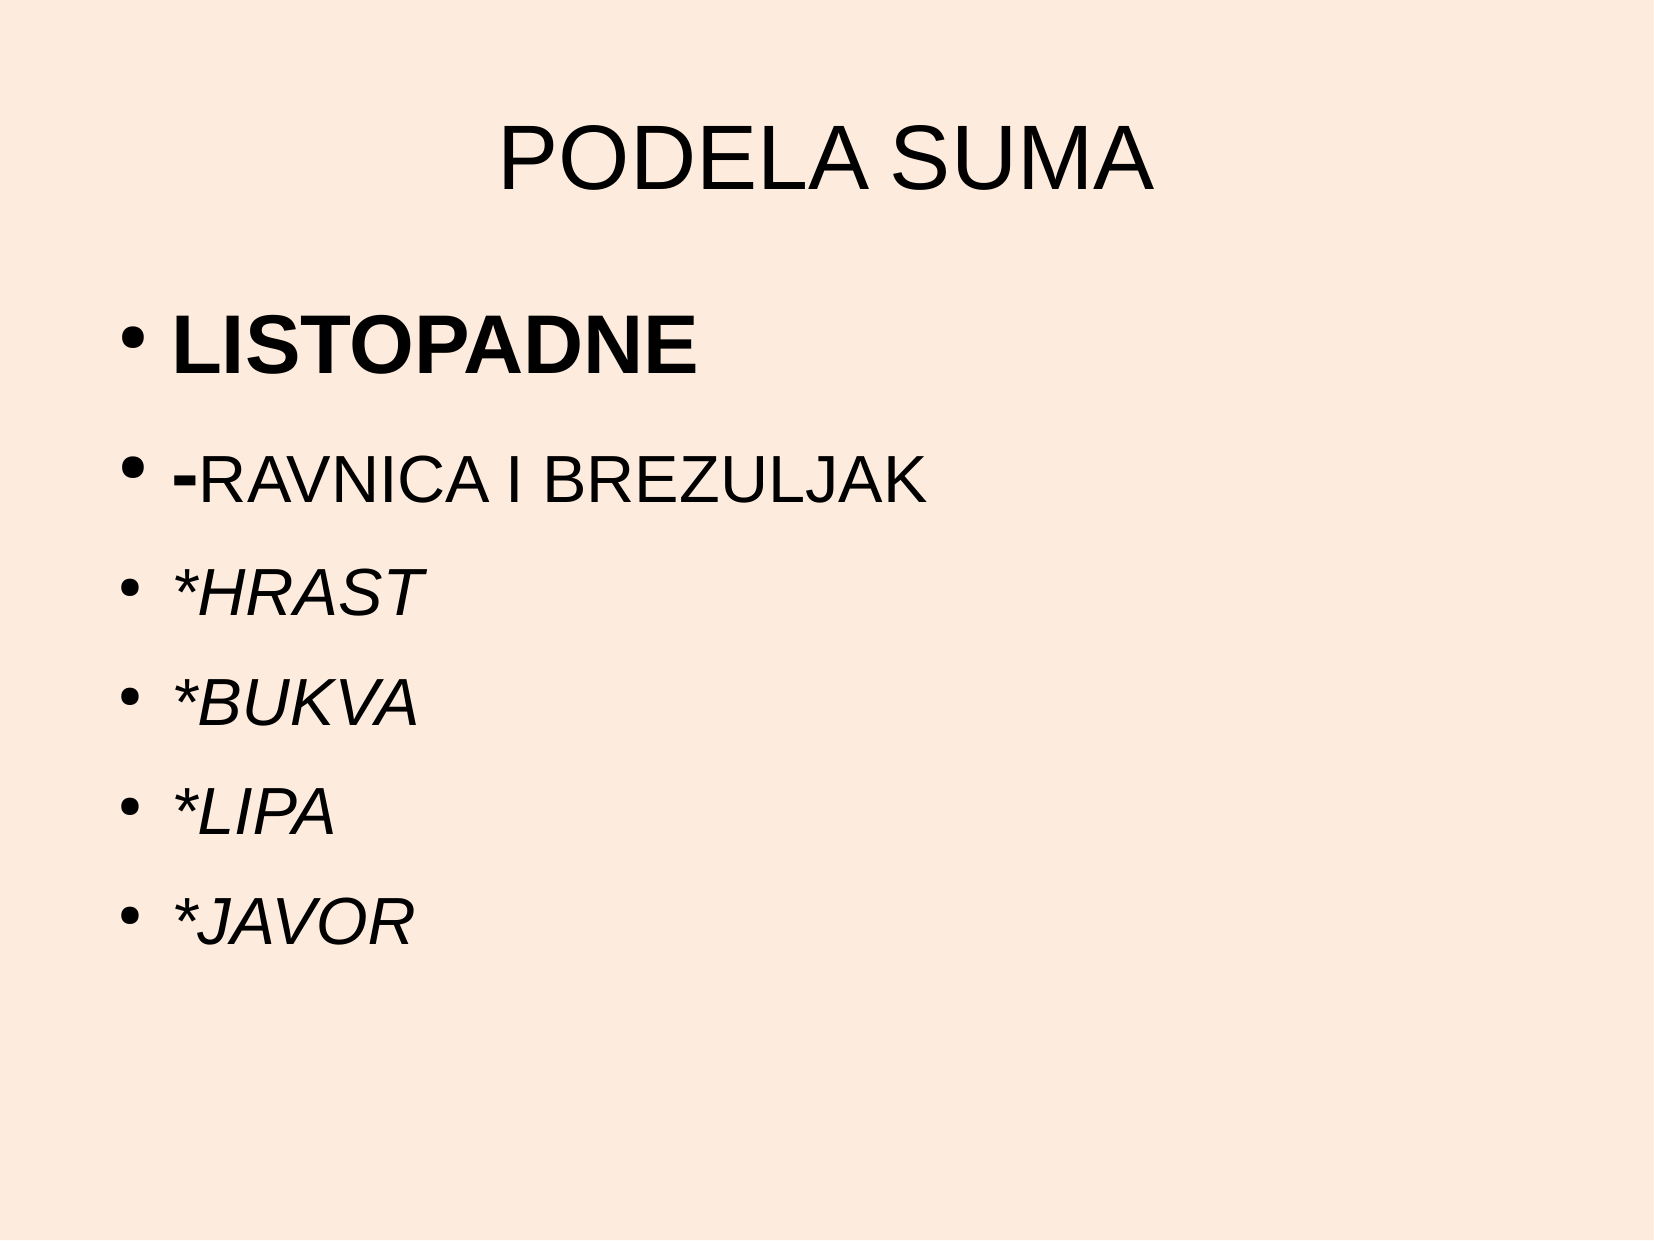

# PODELA SUMA
LISTOPADNE
-RAVNICA I BREZULJAK
*HRAST
*BUKVA
*LIPA
*JAVOR